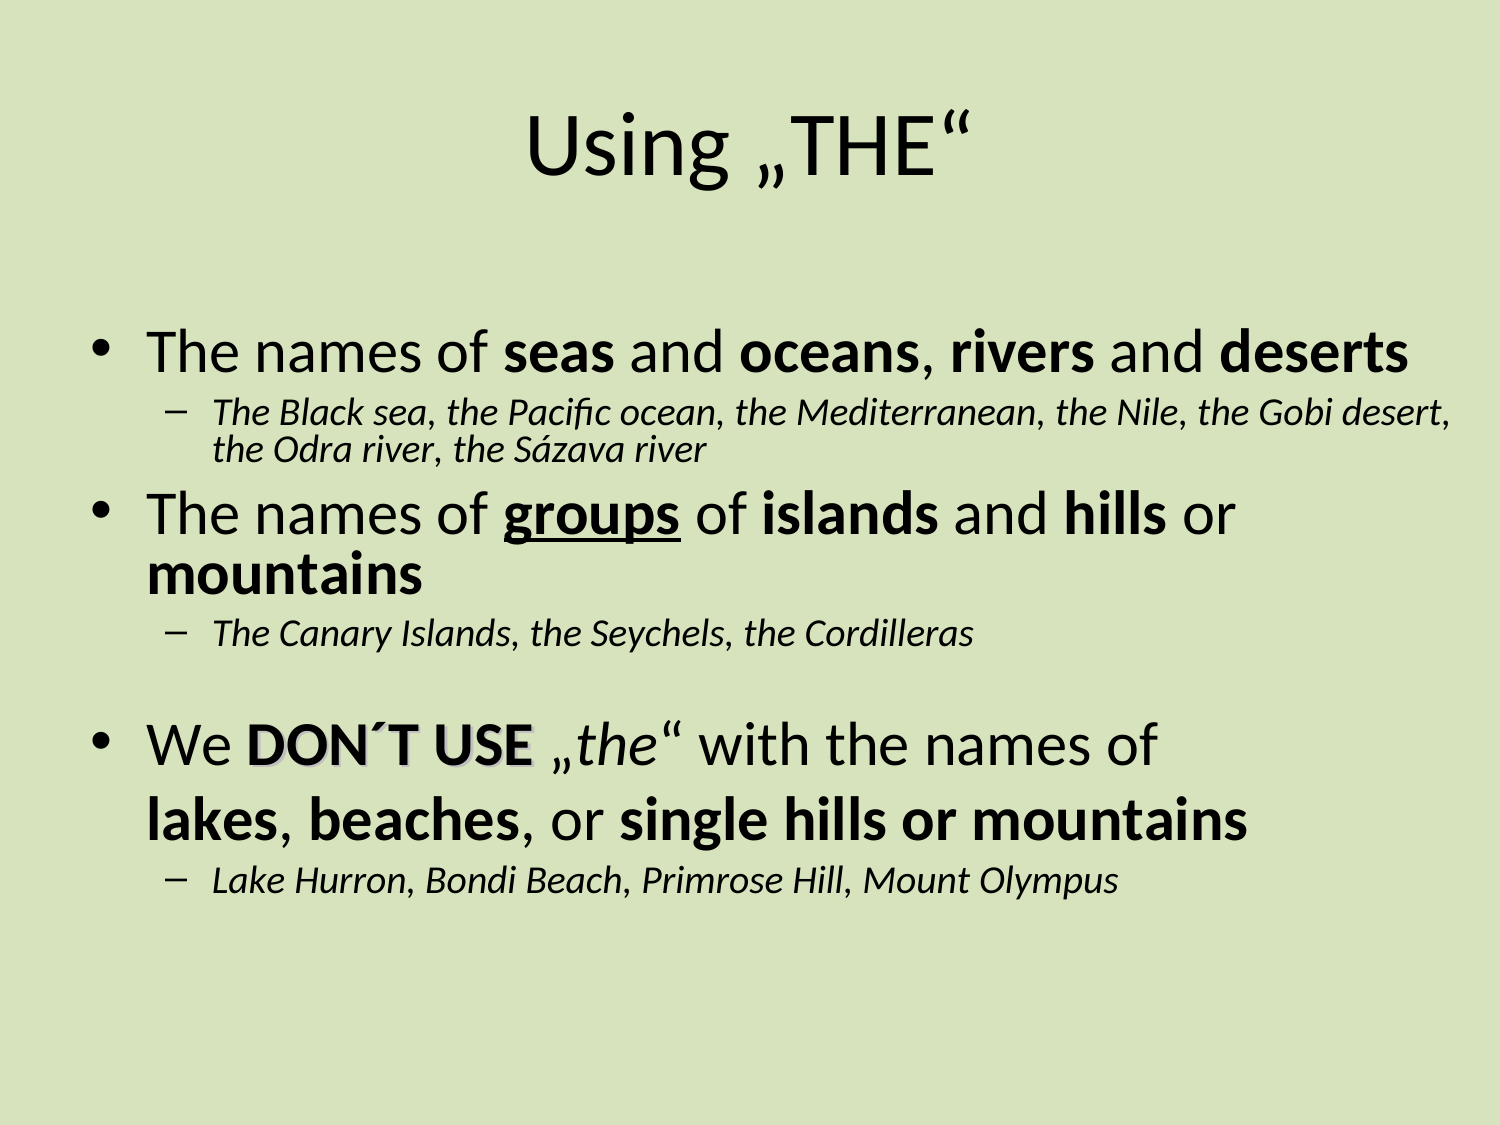

# Using „THE“
The names of seas and oceans, rivers and deserts
The Black sea, the Pacific ocean, the Mediterranean, the Nile, the Gobi desert, the Odra river, the Sázava river
The names of groups of islands and hills or mountains
The Canary Islands, the Seychels, the Cordilleras
We DON´T USE „the“ with the names of
	lakes, beaches, or single hills or mountains
Lake Hurron, Bondi Beach, Primrose Hill, Mount Olympus